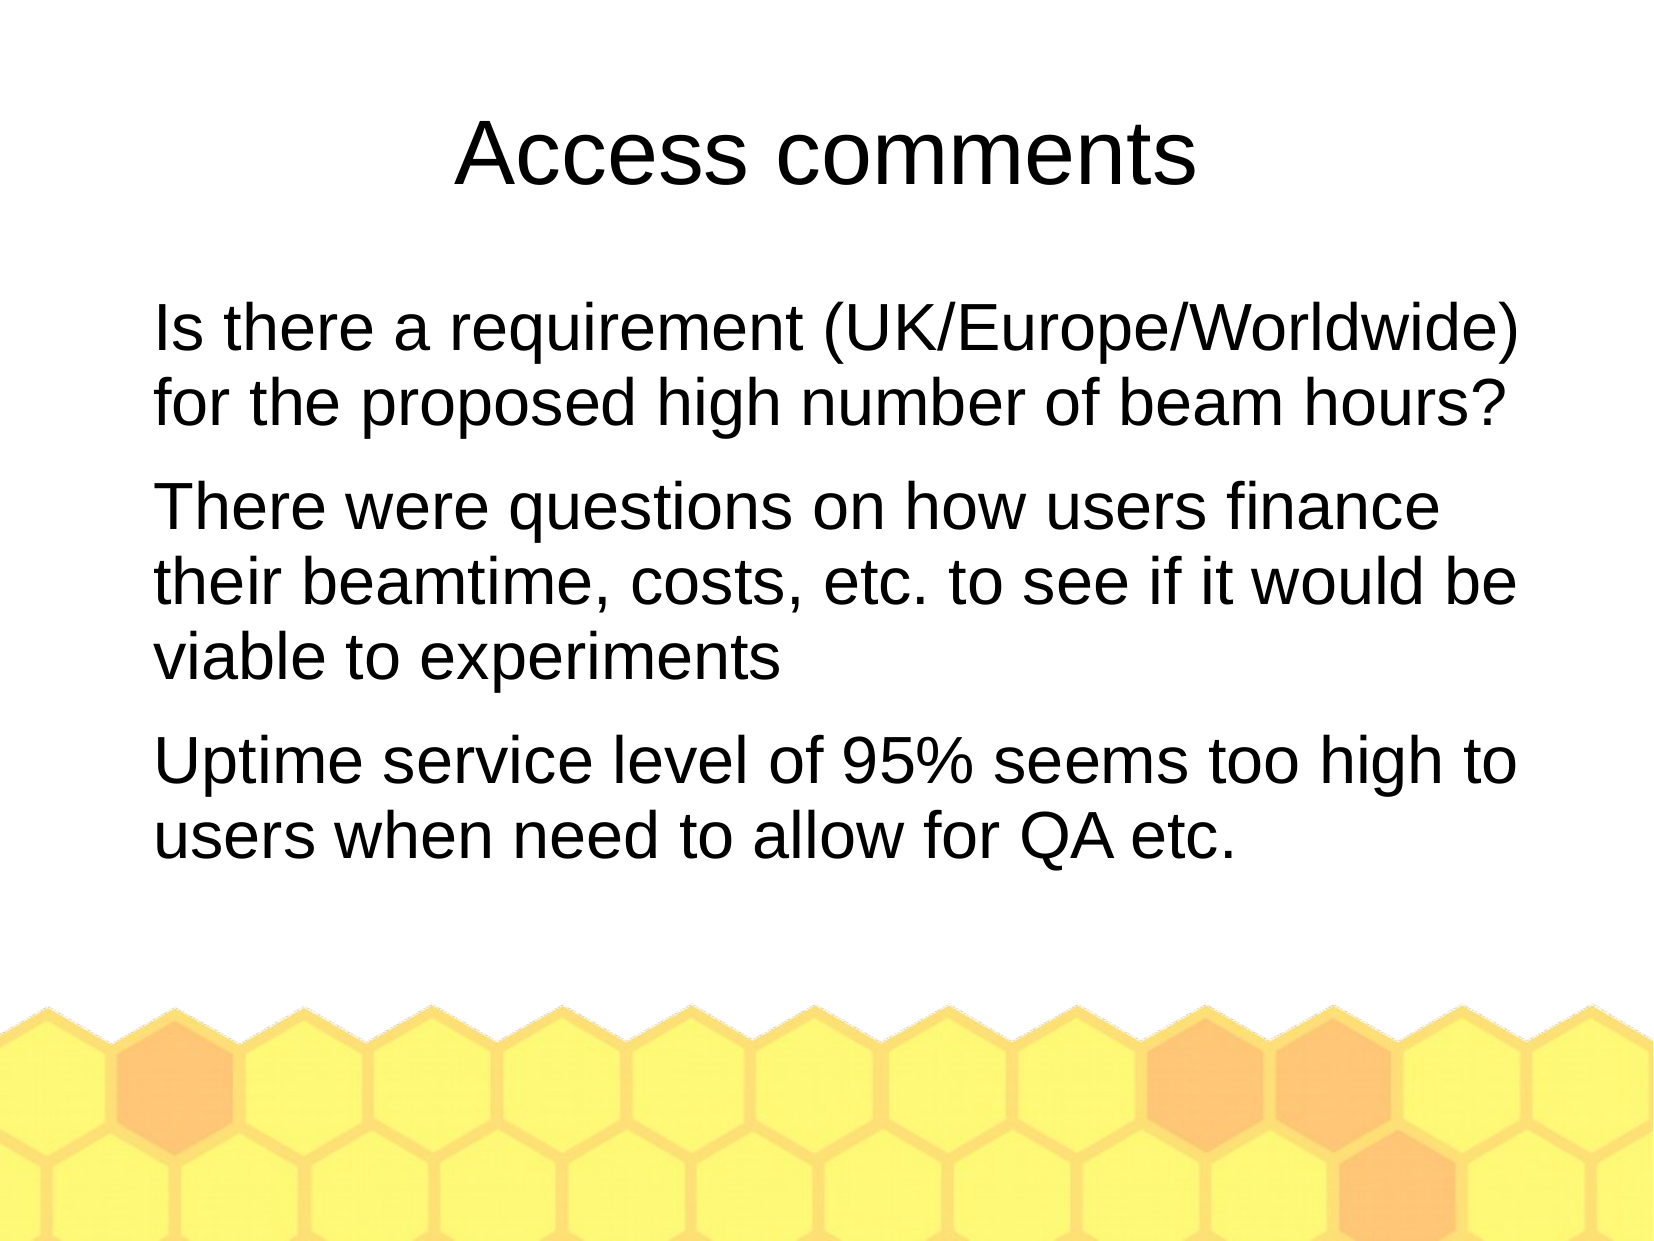

# Access comments
Is there a requirement (UK/Europe/Worldwide) for the proposed high number of beam hours?
There were questions on how users finance their beamtime, costs, etc. to see if it would be viable to experiments
Uptime service level of 95% seems too high to users when need to allow for QA etc.